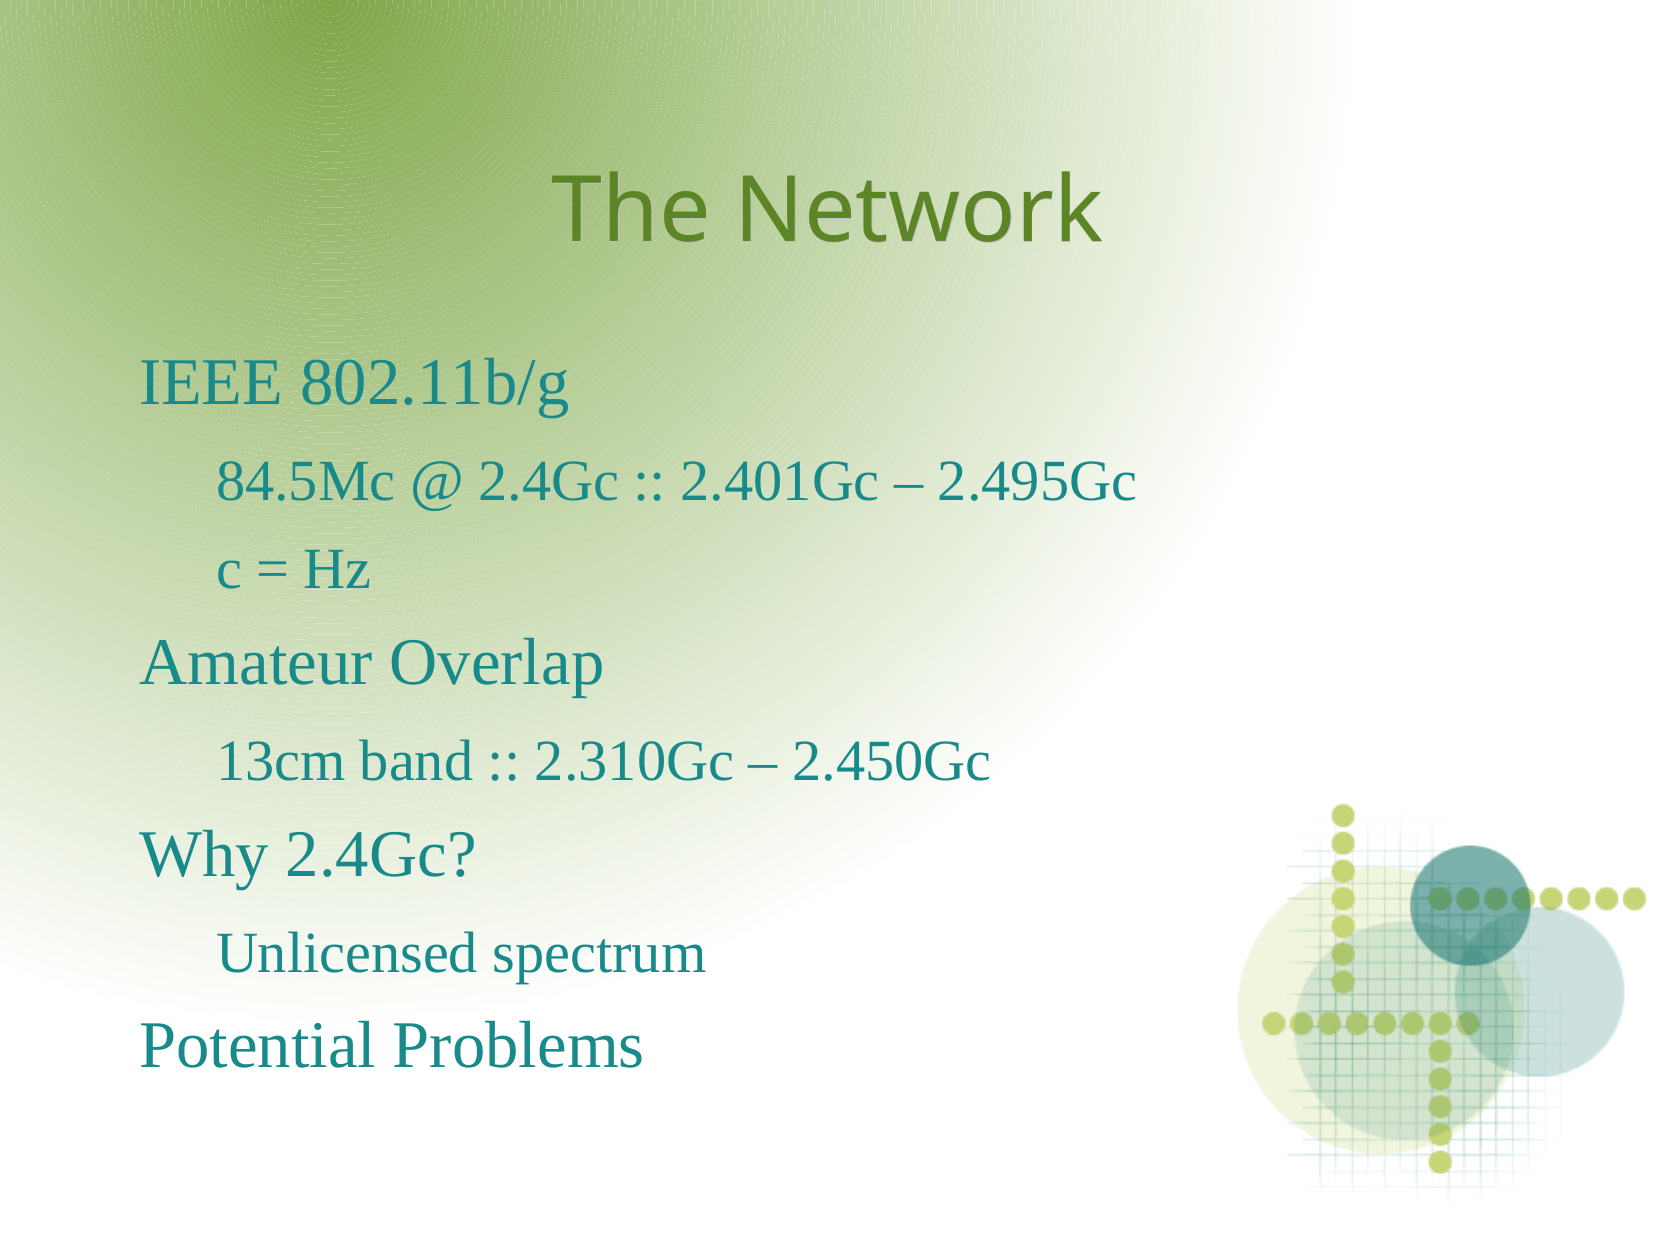

# The Network
IEEE 802.11b/g
84.5Mc @ 2.4Gc :: 2.401Gc – 2.495Gc
c = Hz
Amateur Overlap
13cm band :: 2.310Gc – 2.450Gc
Why 2.4Gc?
Unlicensed spectrum
Potential Problems